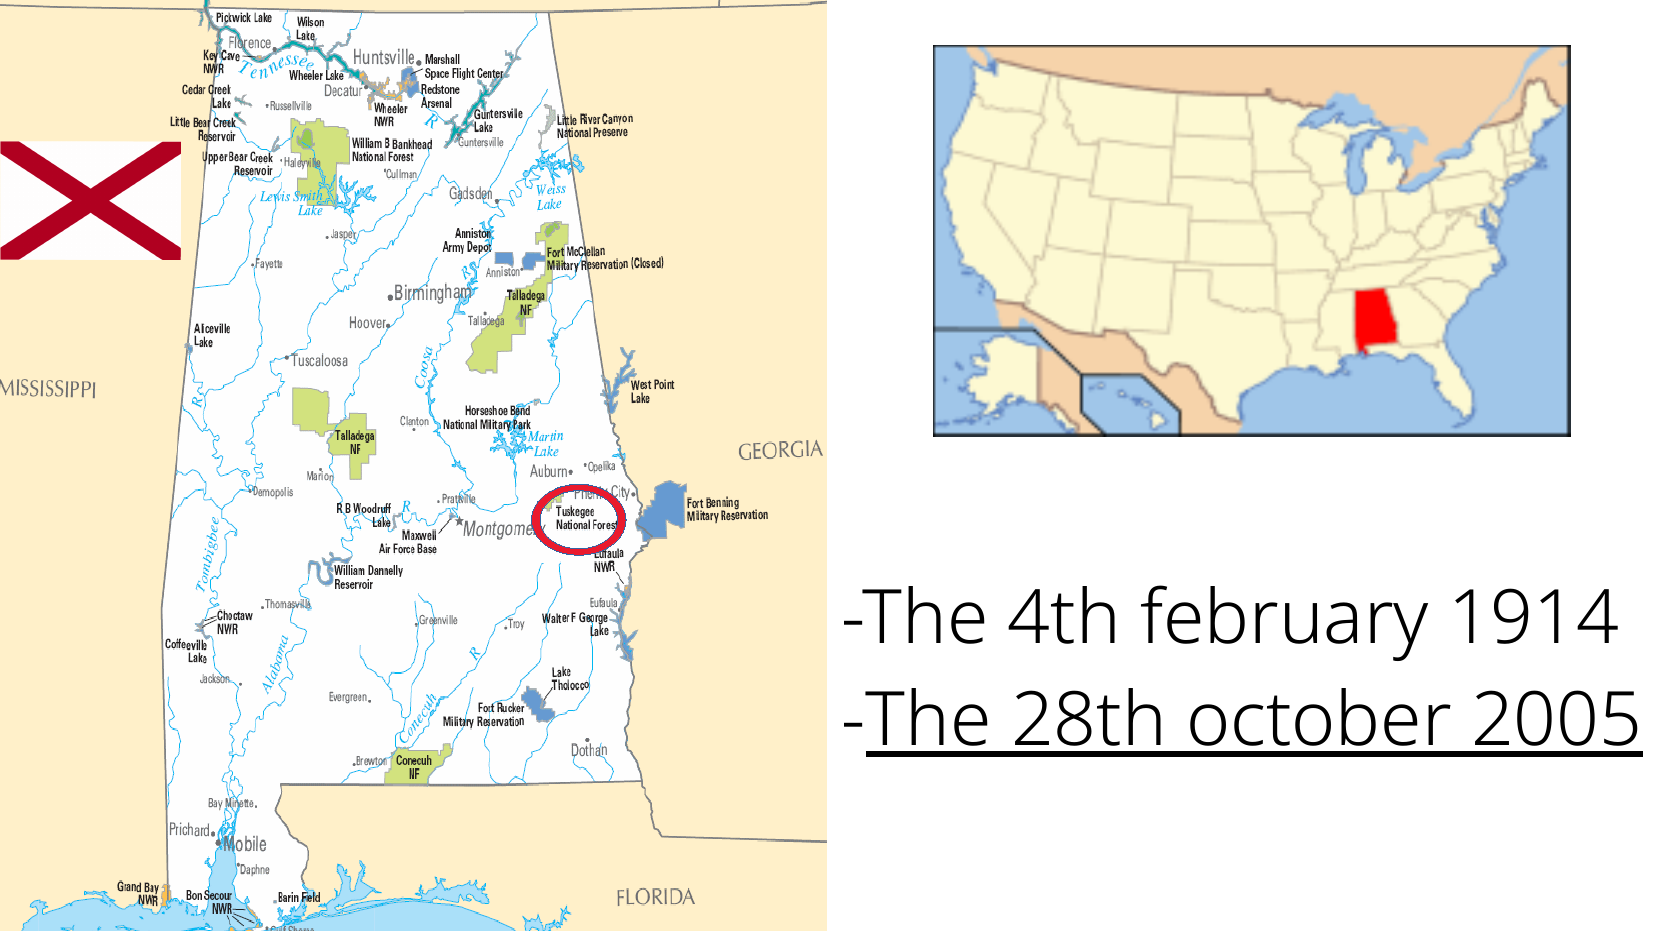

-The 4th february 1914
-The 28th october 2005